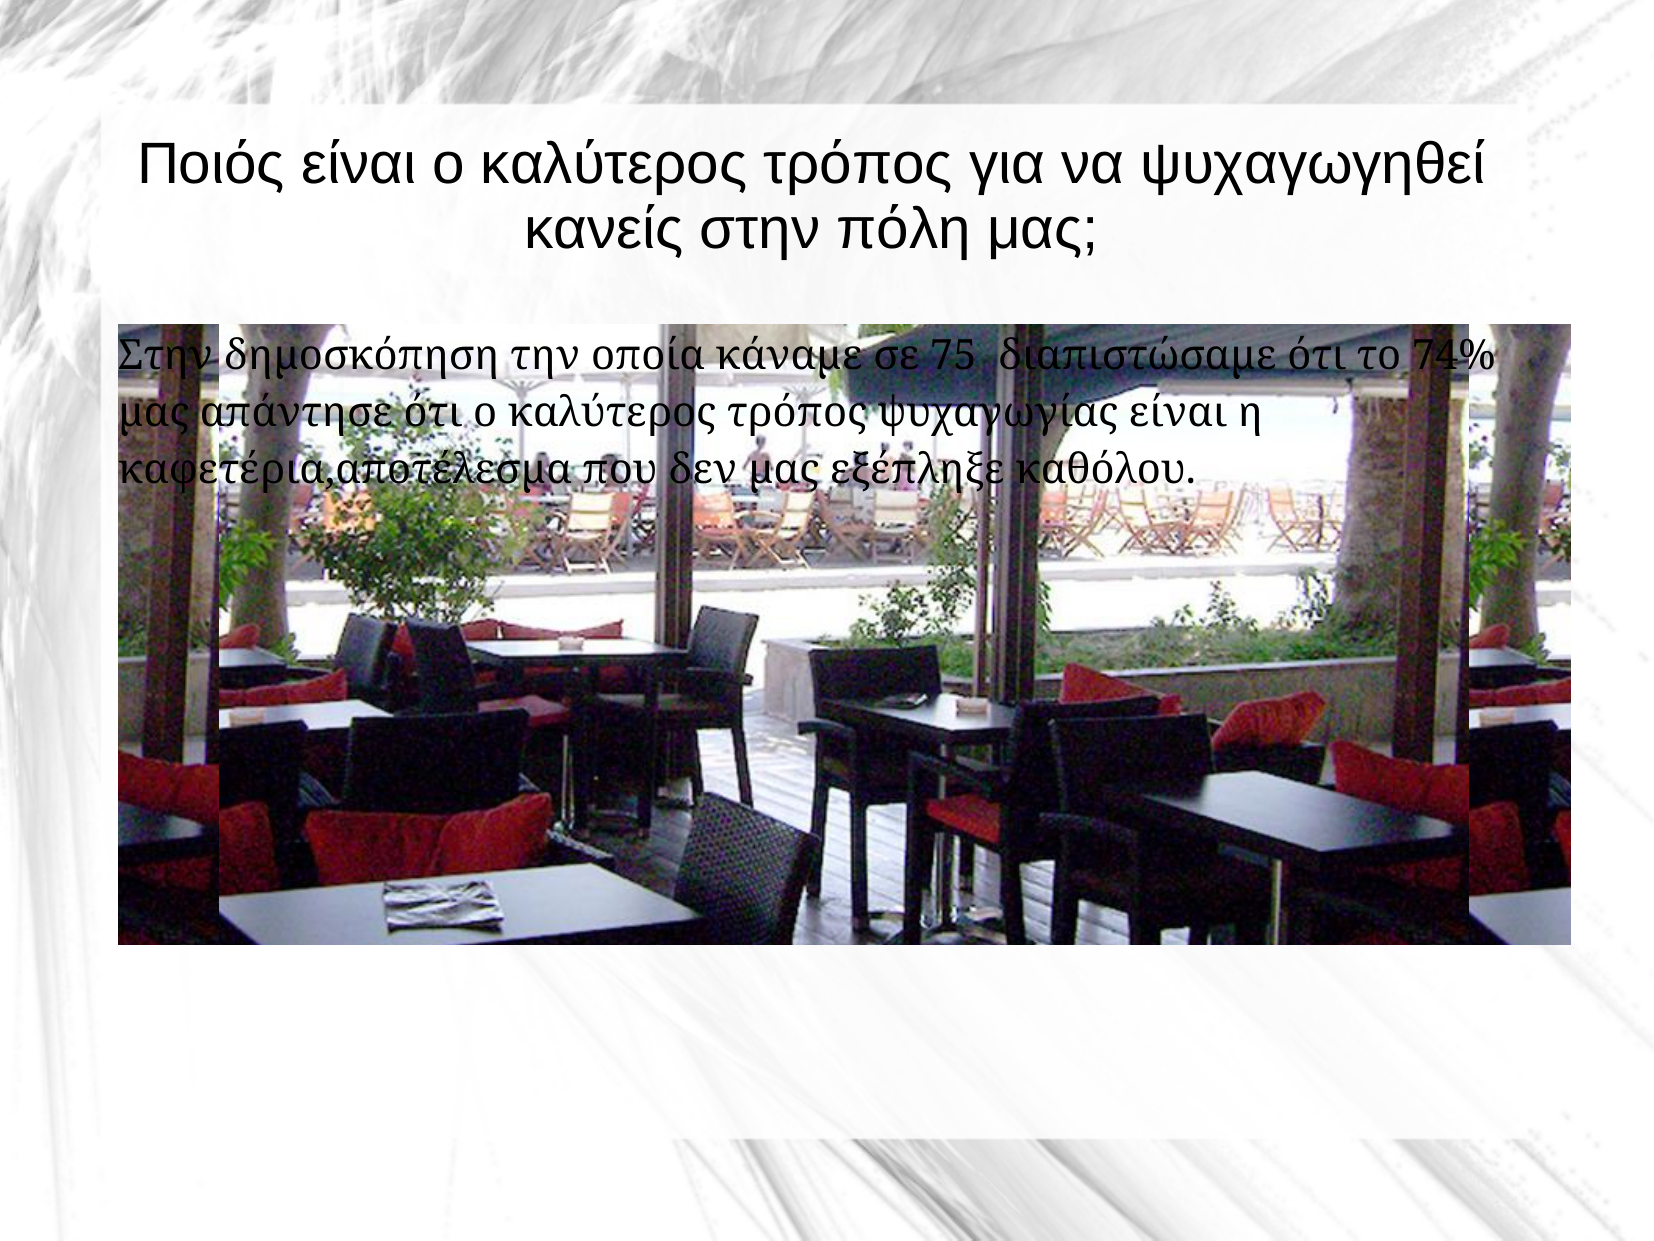

# Ποιός είναι ο καλύτερος τρόπος για να ψυχαγωγηθεί κανείς στην πόλη μας;
Στην δημοσκόπηση την οποία κάναμε σε 75 διαπιστώσαμε ότι το 74% μας απάντησε ότι ο καλύτερος τρόπος ψυχαγωγίας είναι η καφετέρια,αποτέλεσμα που δεν μας εξέπληξε καθόλου.